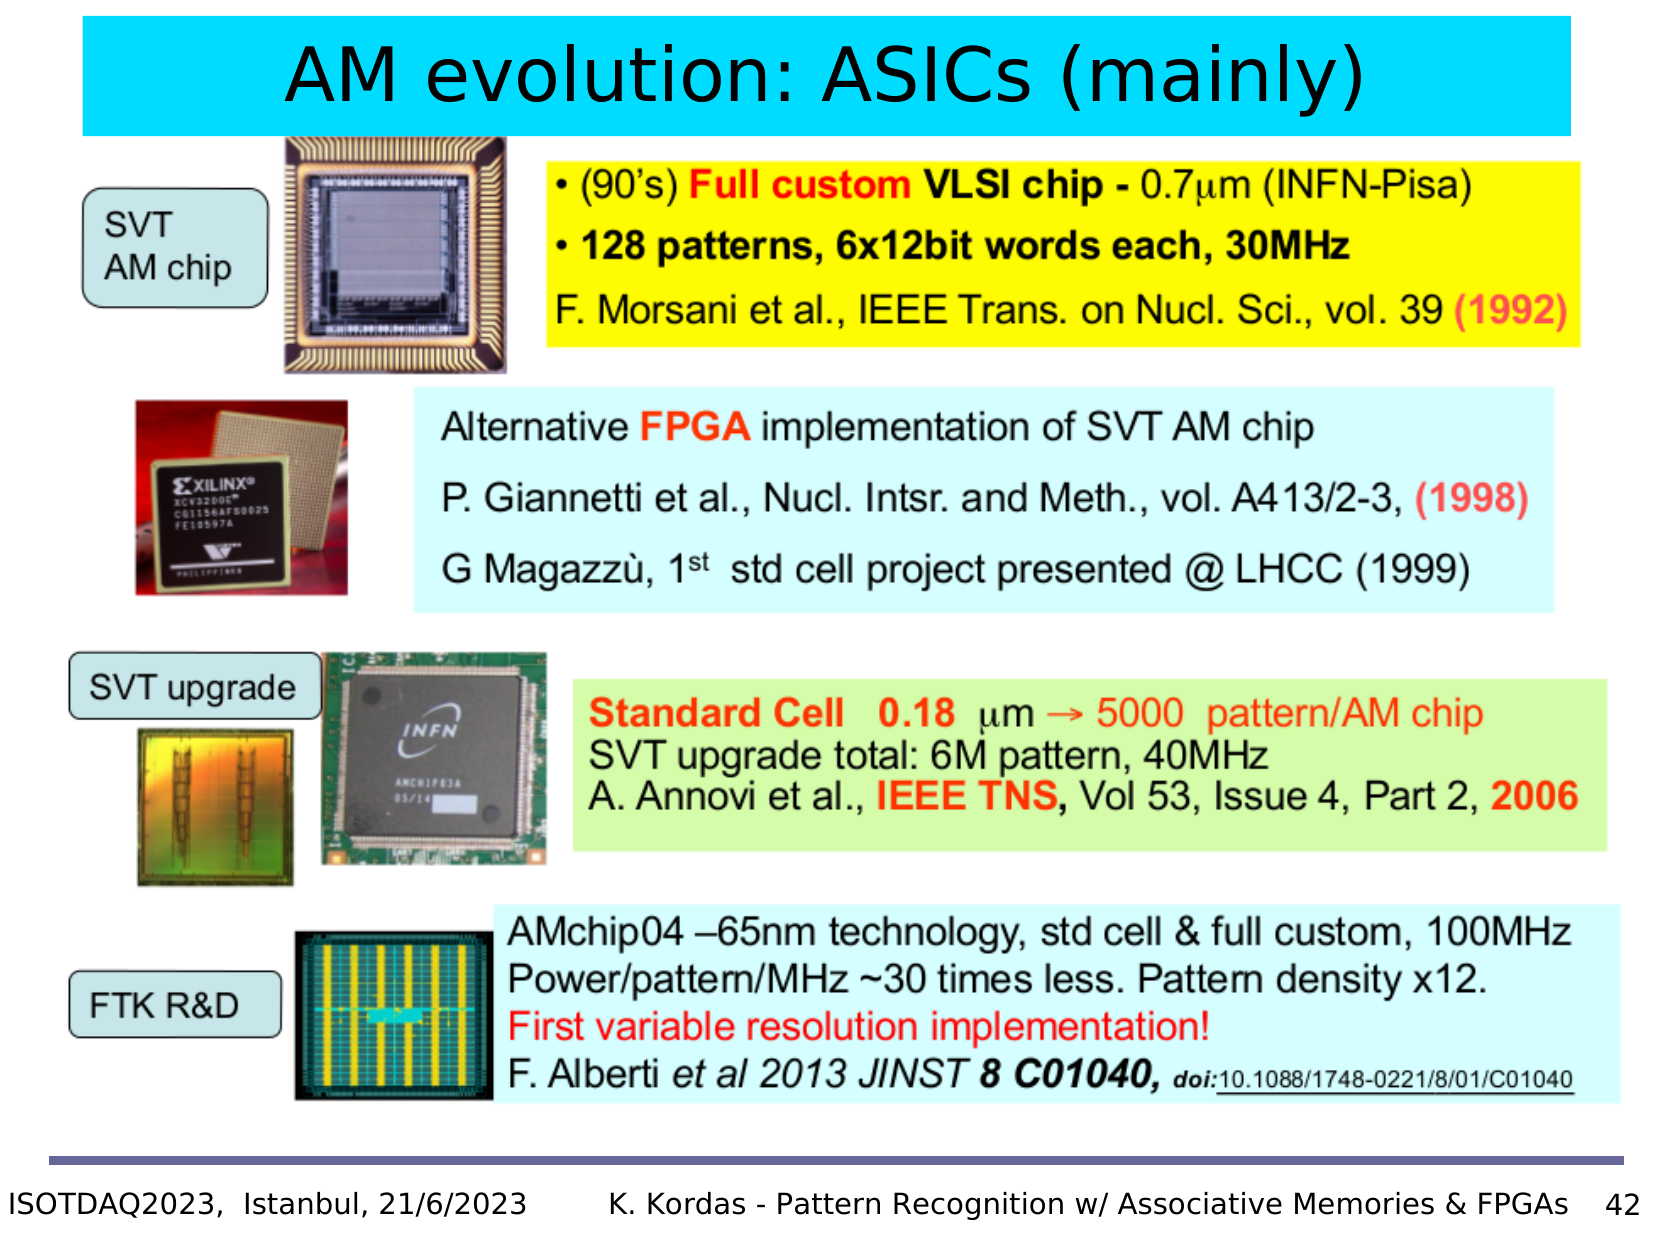

# AM evolution: ASICs (mainly)
ISOTDAQ2023, Istanbul, 21/6/2023
K. Kordas - Pattern Recognition w/ Associative Memories & FPGAs
42